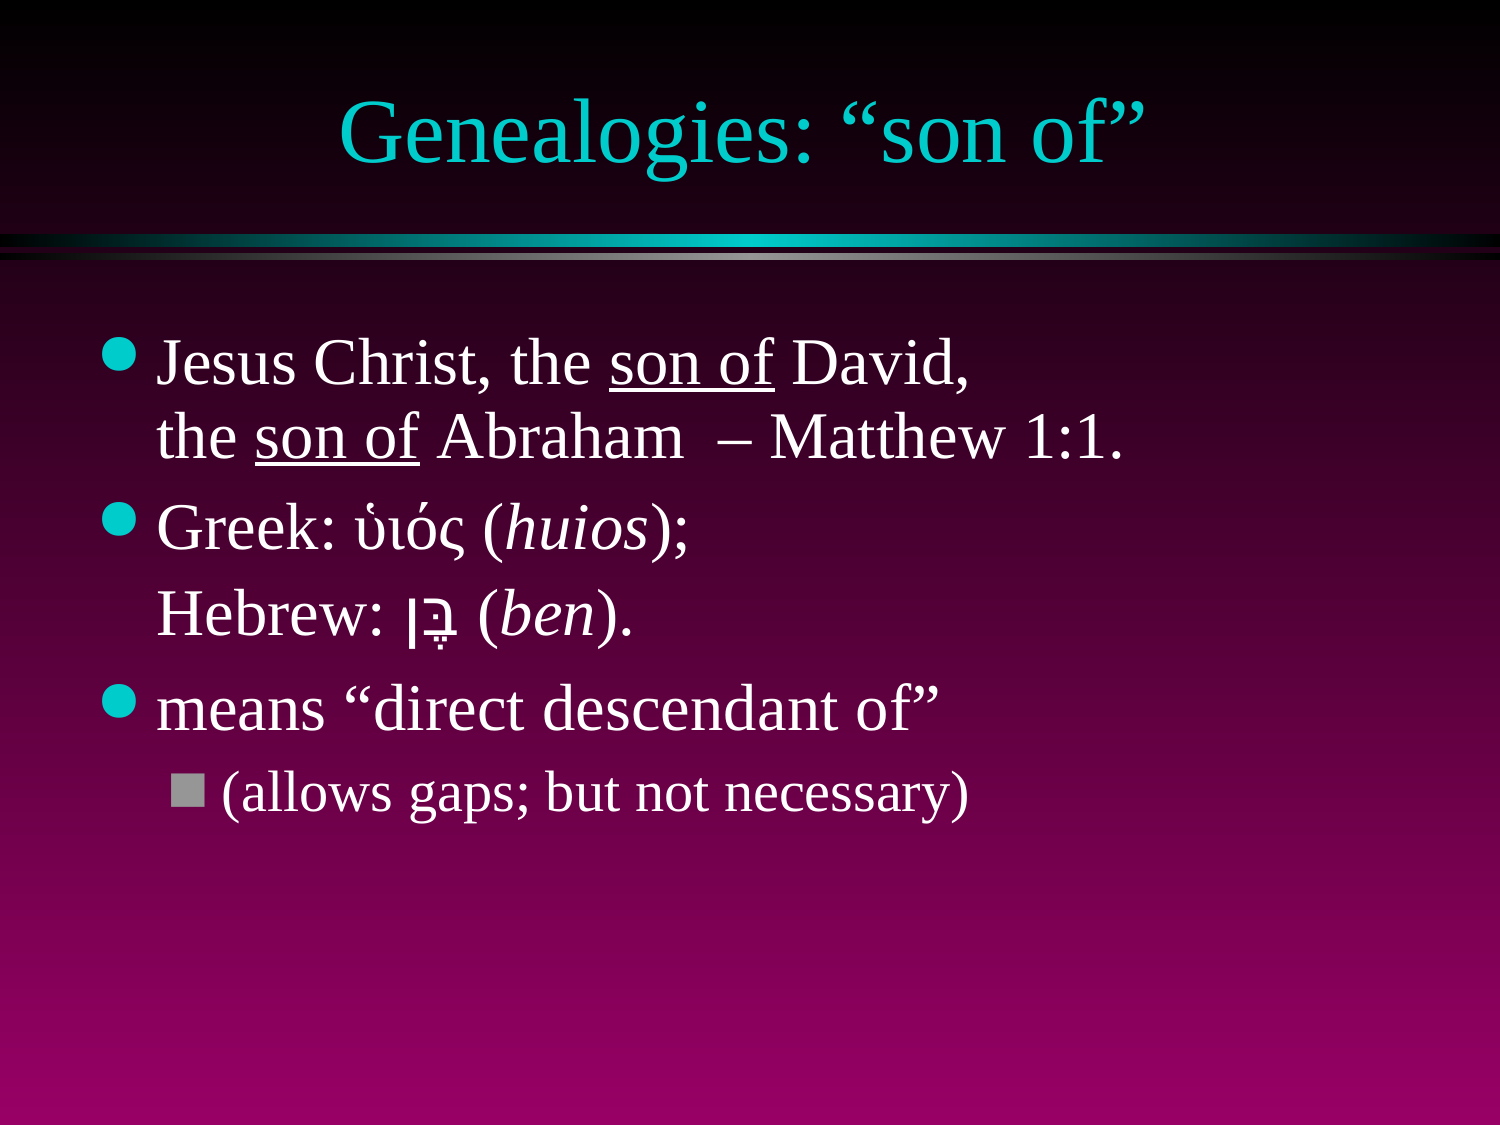

# Genealogies: “son of”
Jesus Christ, the son of David,
the son of Abraham – Matthew 1:1.
Greek: ὑιός (huios);
Hebrew: בֶּן (ben).
means “direct descendant of”
(allows gaps; but not necessary)